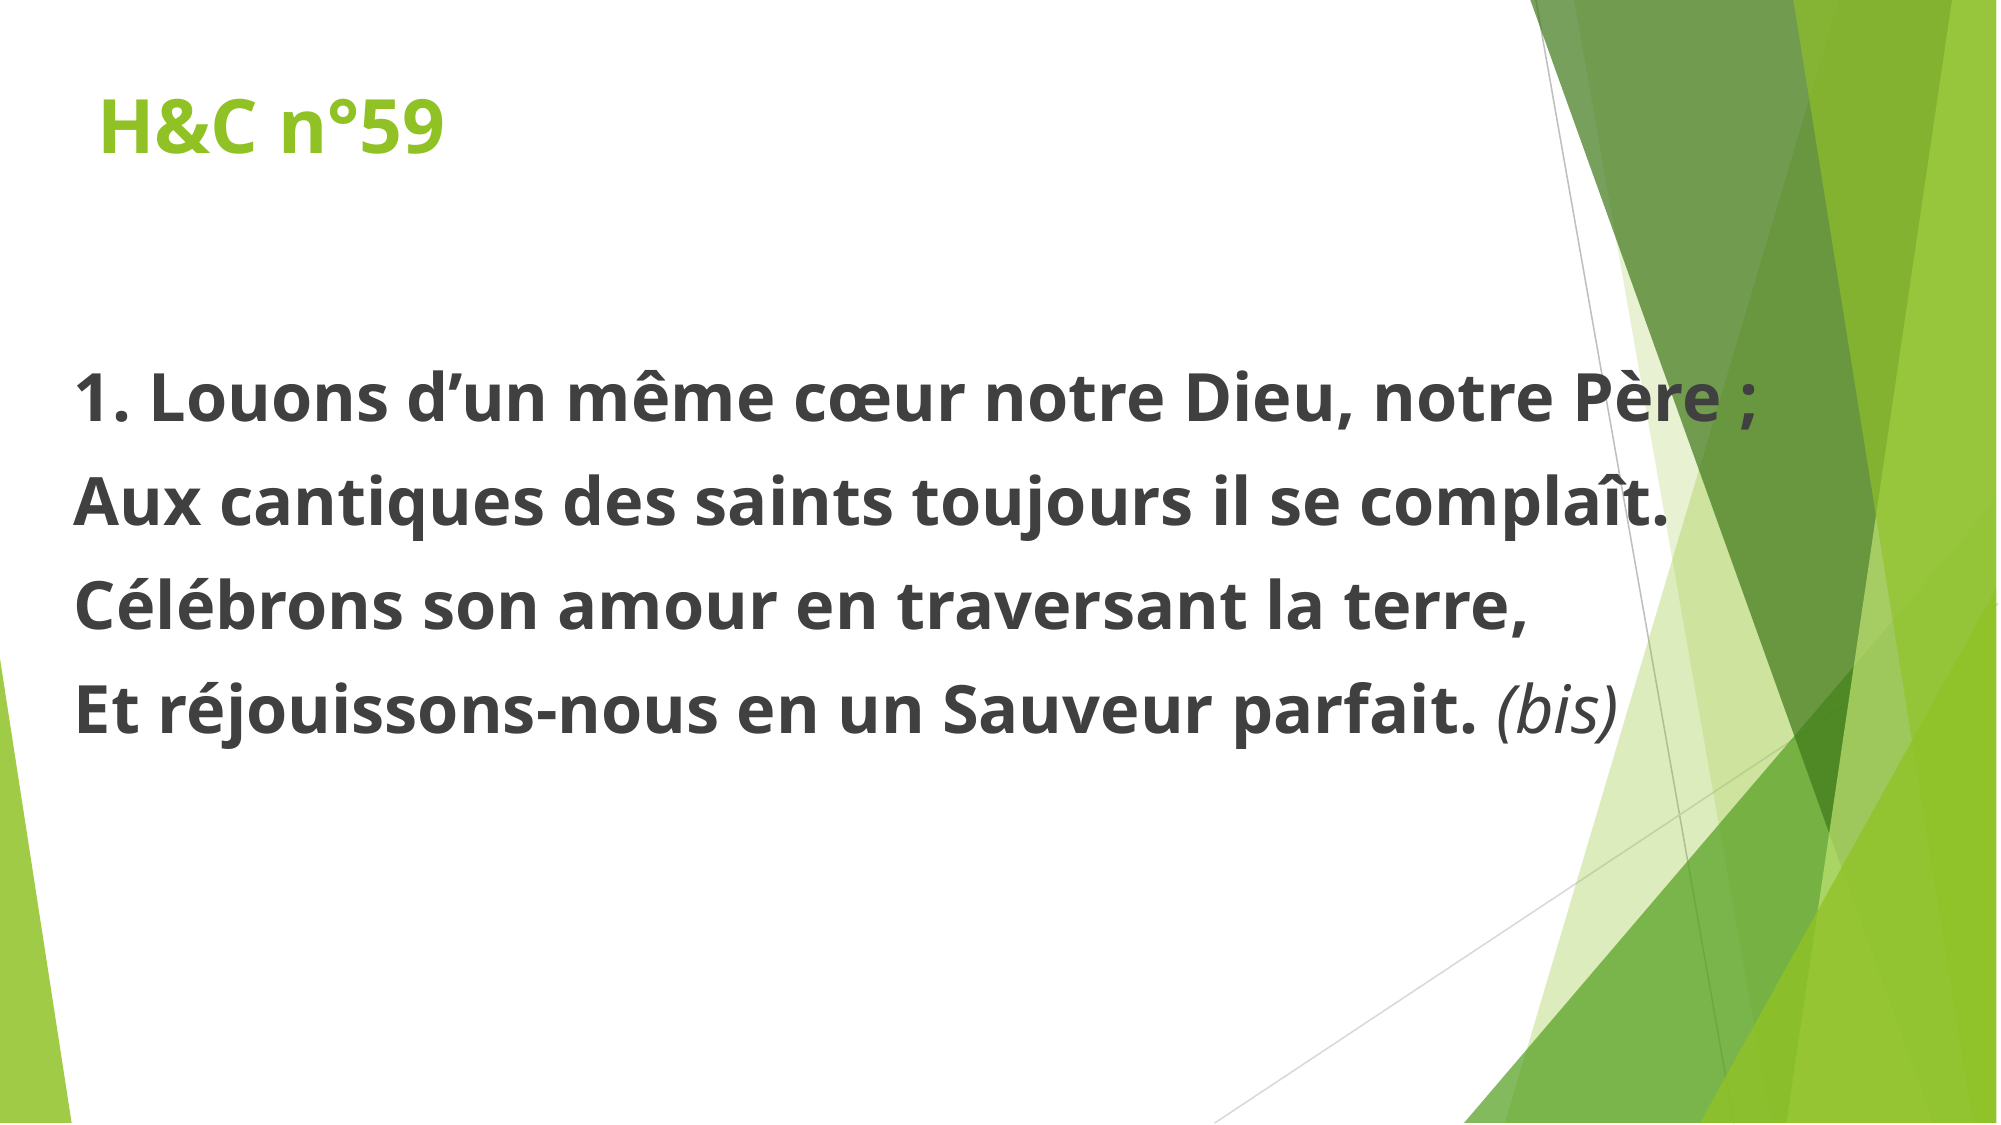

H&C n°59
1. Louons d’un même cœur notre Dieu, notre Père ;
Aux cantiques des saints toujours il se complaît.
Célébrons son amour en traversant la terre,
Et réjouissons-nous en un Sauveur parfait. (bis)